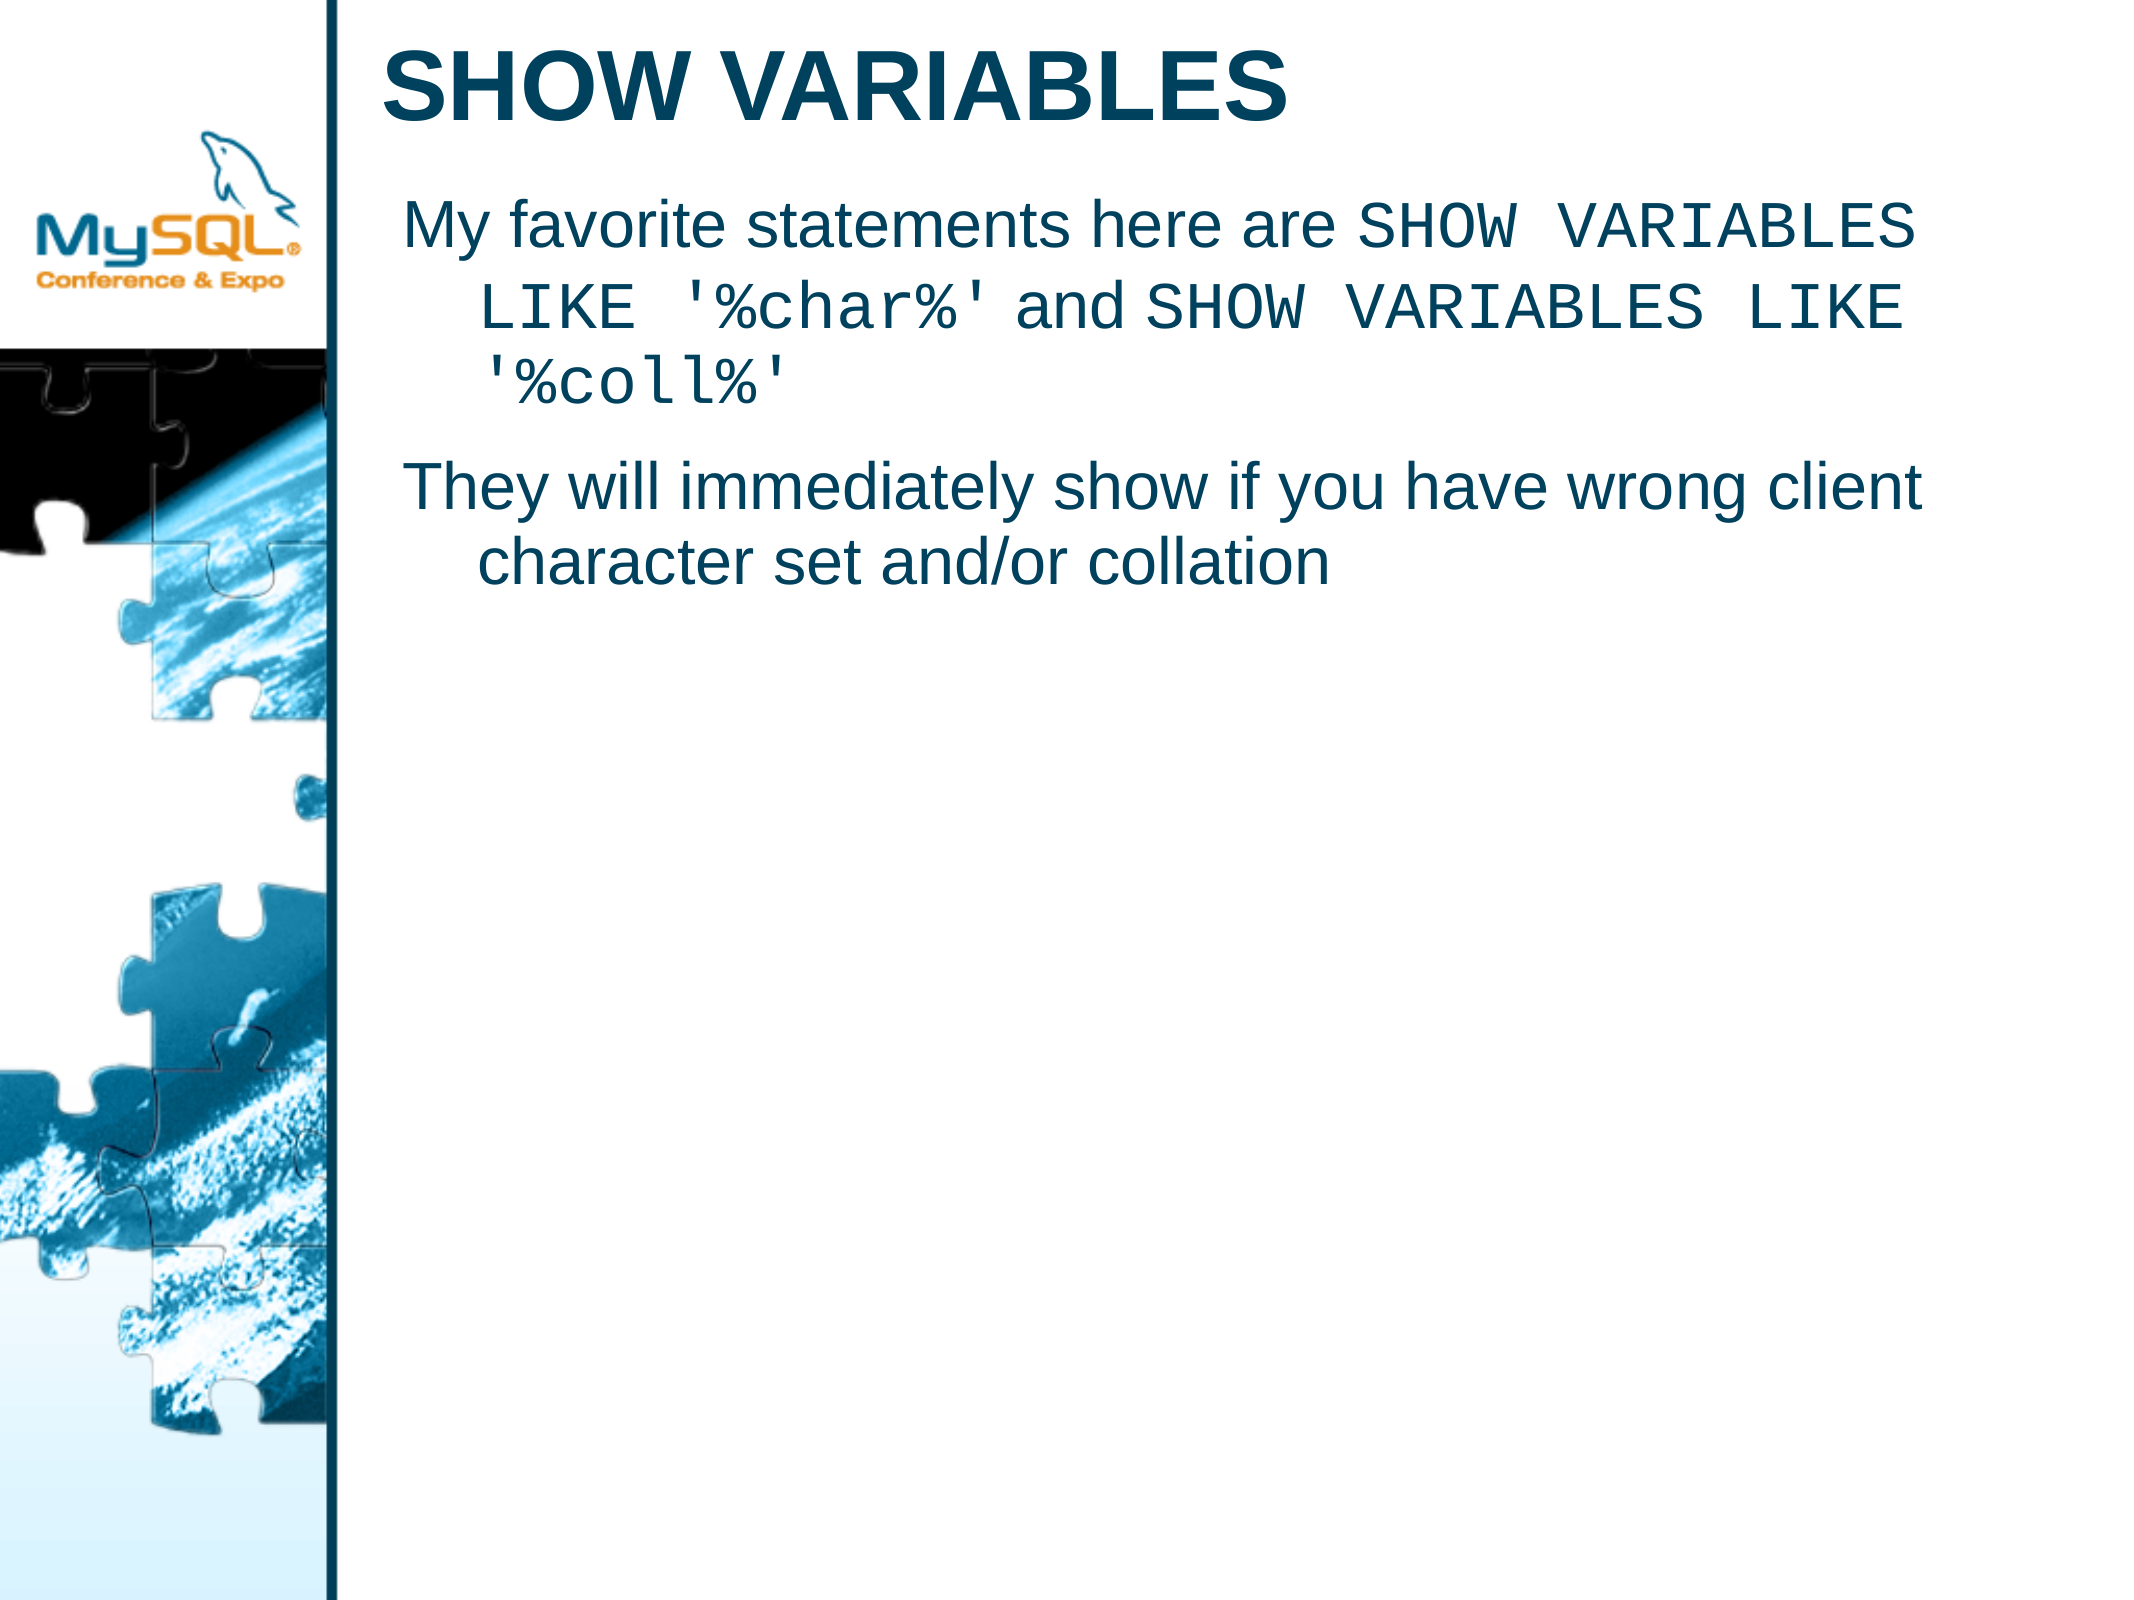

# SHOW VARIABLES
My favorite statements here are SHOW VARIABLES LIKE '%char%' and SHOW VARIABLES LIKE '%coll%'
They will immediately show if you have wrong client character set and/or collation